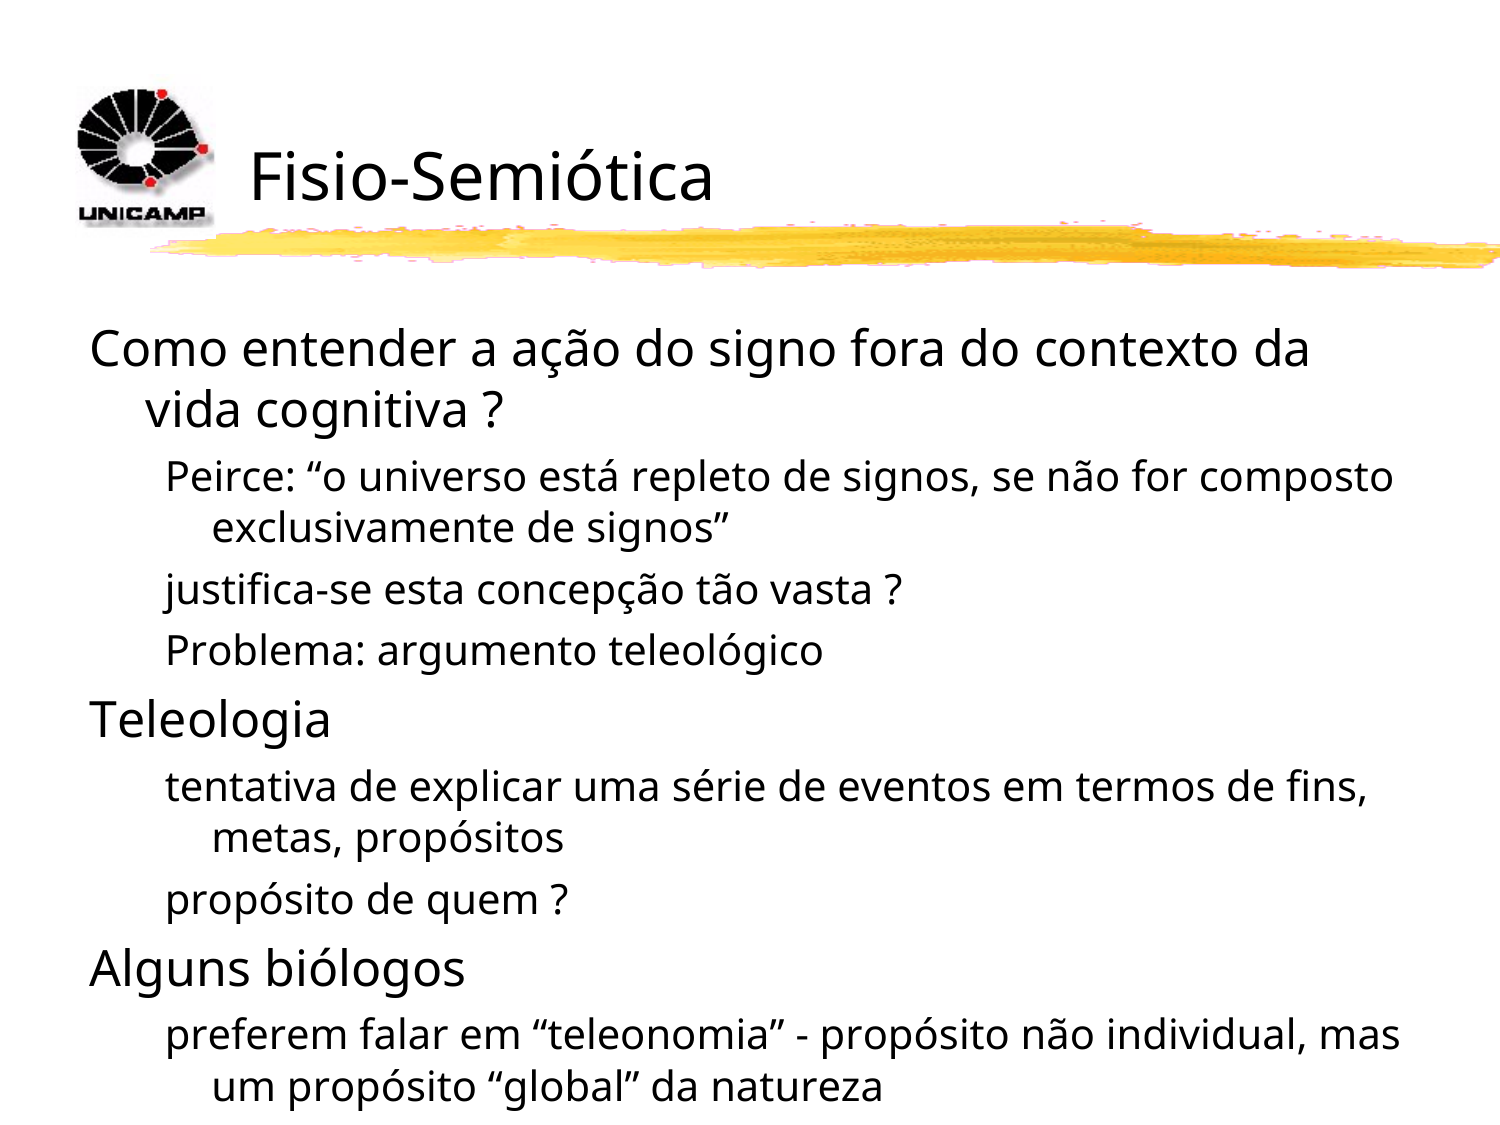

# Fisio-Semiótica
Como entender a ação do signo fora do contexto da vida cognitiva ?
Peirce: “o universo está repleto de signos, se não for composto exclusivamente de signos”
justifica-se esta concepção tão vasta ?
Problema: argumento teleológico
Teleologia
tentativa de explicar uma série de eventos em termos de fins, metas, propósitos
propósito de quem ?
Alguns biólogos
preferem falar em “teleonomia” - propósito não individual, mas um propósito “global” da natureza